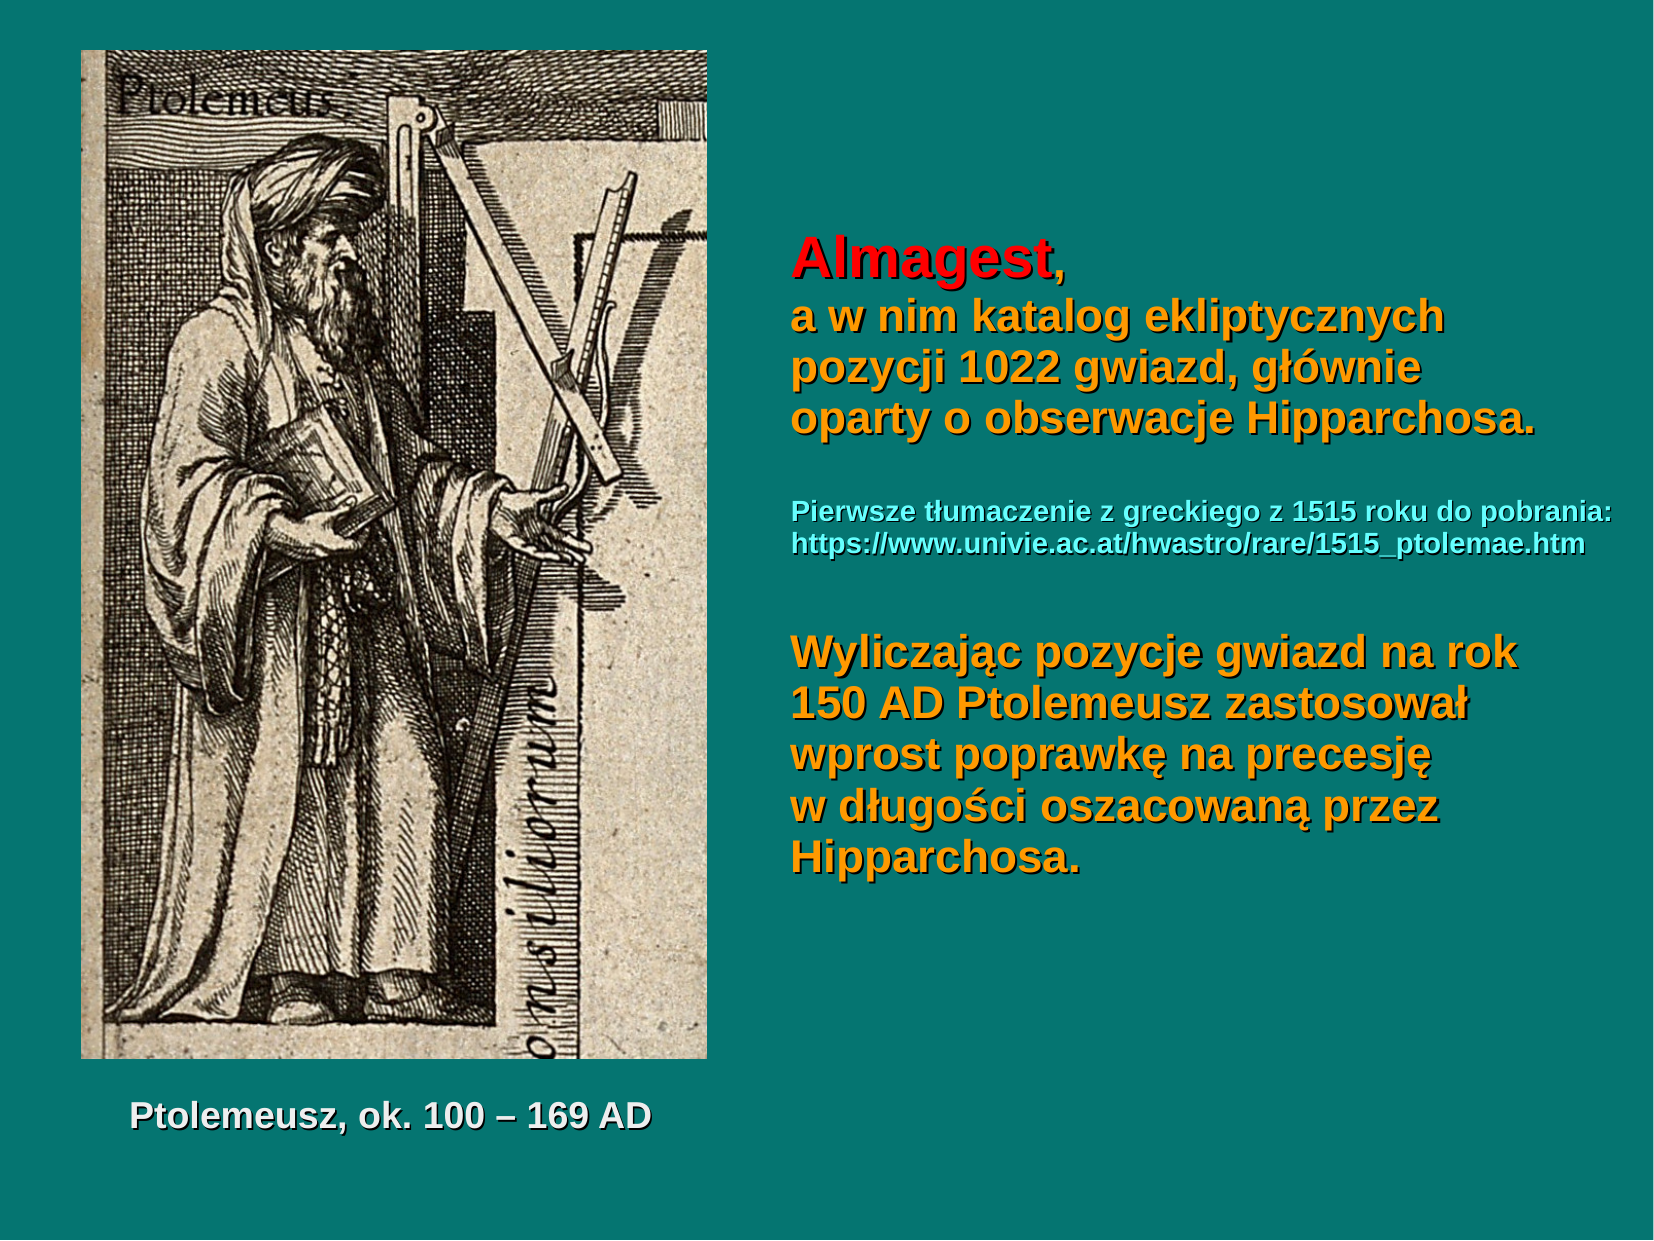

Almagest,
a w nim katalog ekliptycznych
pozycji 1022 gwiazd, głównie
oparty o obserwacje Hipparchosa.
Pierwsze tłumaczenie z greckiego z 1515 roku do pobrania:
https://www.univie.ac.at/hwastro/rare/1515_ptolemae.htm
Wyliczając pozycje gwiazd na rok
150 AD Ptolemeusz zastosował
wprost poprawkę na precesję
w długości oszacowaną przez
Hipparchosa.
Ptolemeusz, ok. 100 – 169 AD